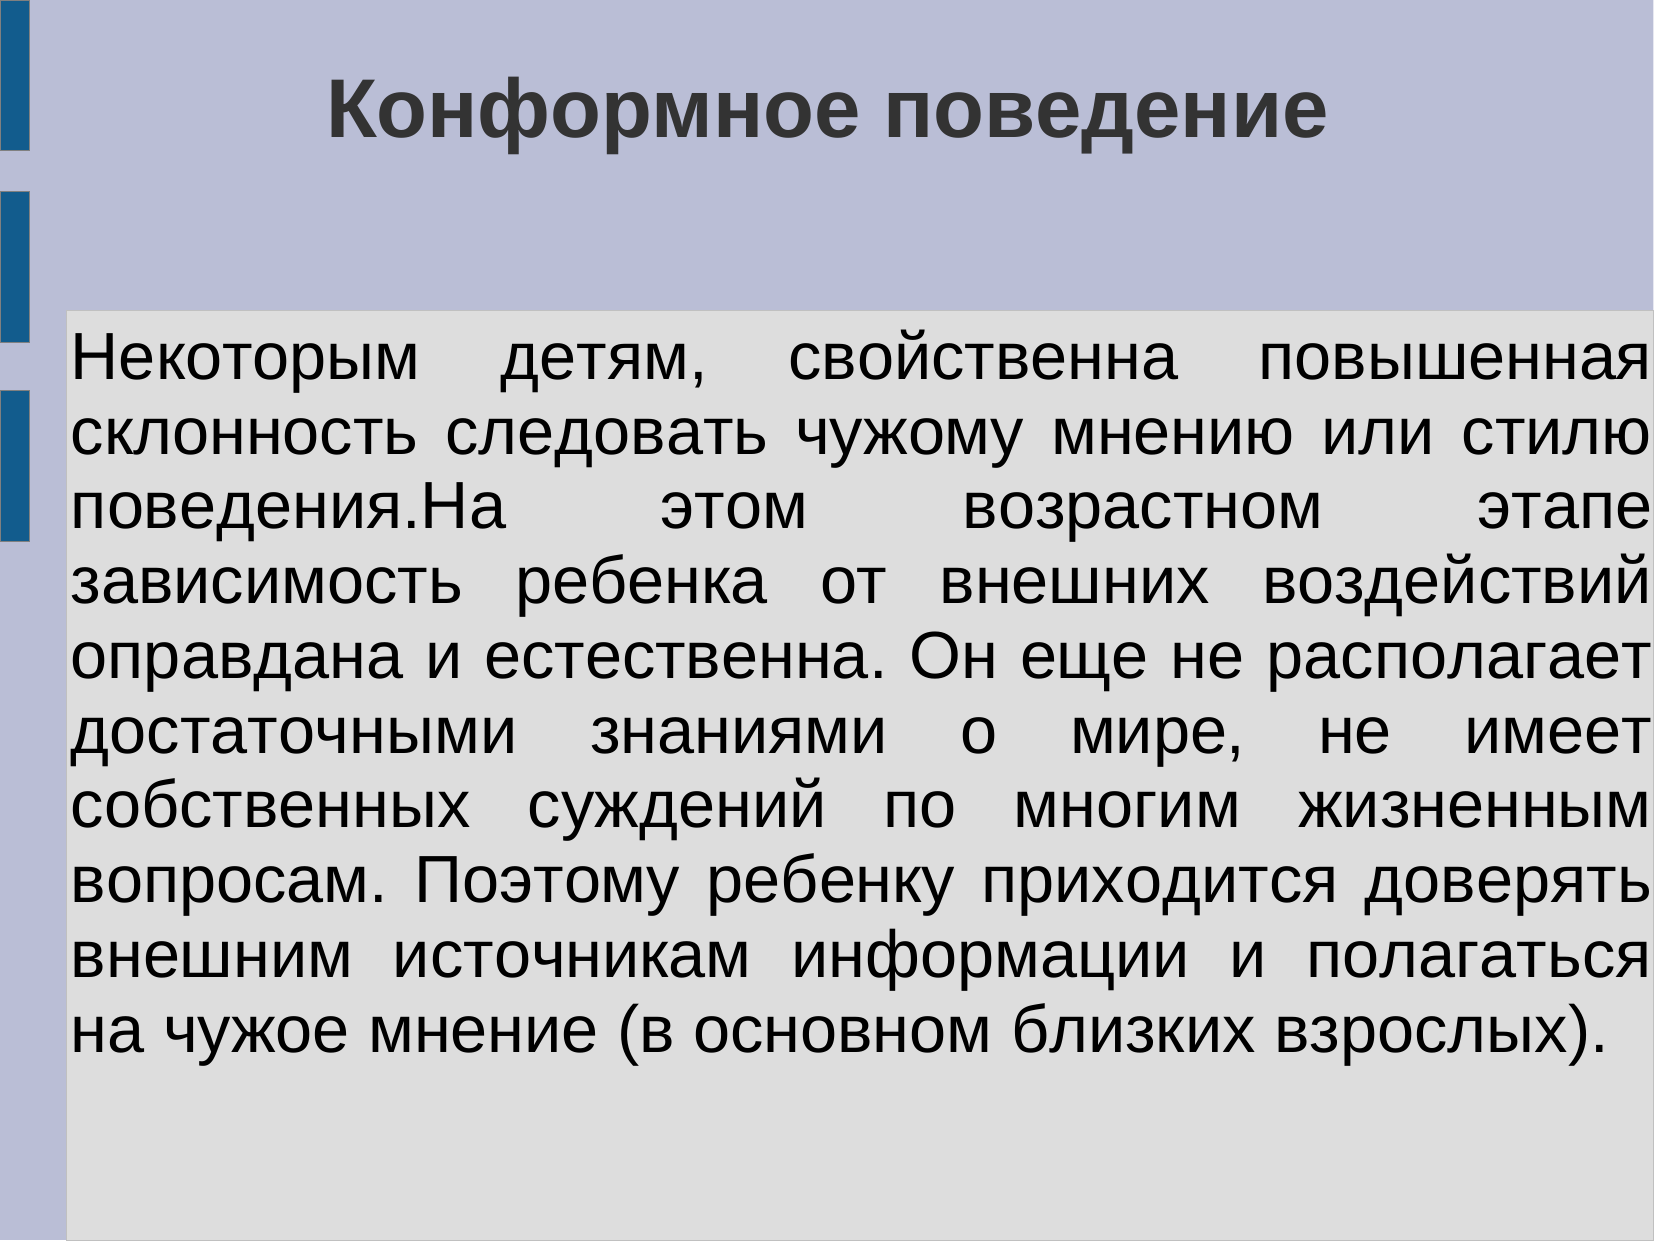

# Конформное поведение
Некоторым детям, свойственна повышенная склонность следовать чужому мнению или стилю поведения.На этом возрастном этапе зависимость ребенка от внешних воздействий оправдана и естественна. Он еще не располагает достаточными знаниями о мире, не имеет собственных суждений по многим жизненным вопросам. Поэтому ребенку приходится доверять внешним источникам информации и полагаться на чужое мнение (в основном близких взрослых).